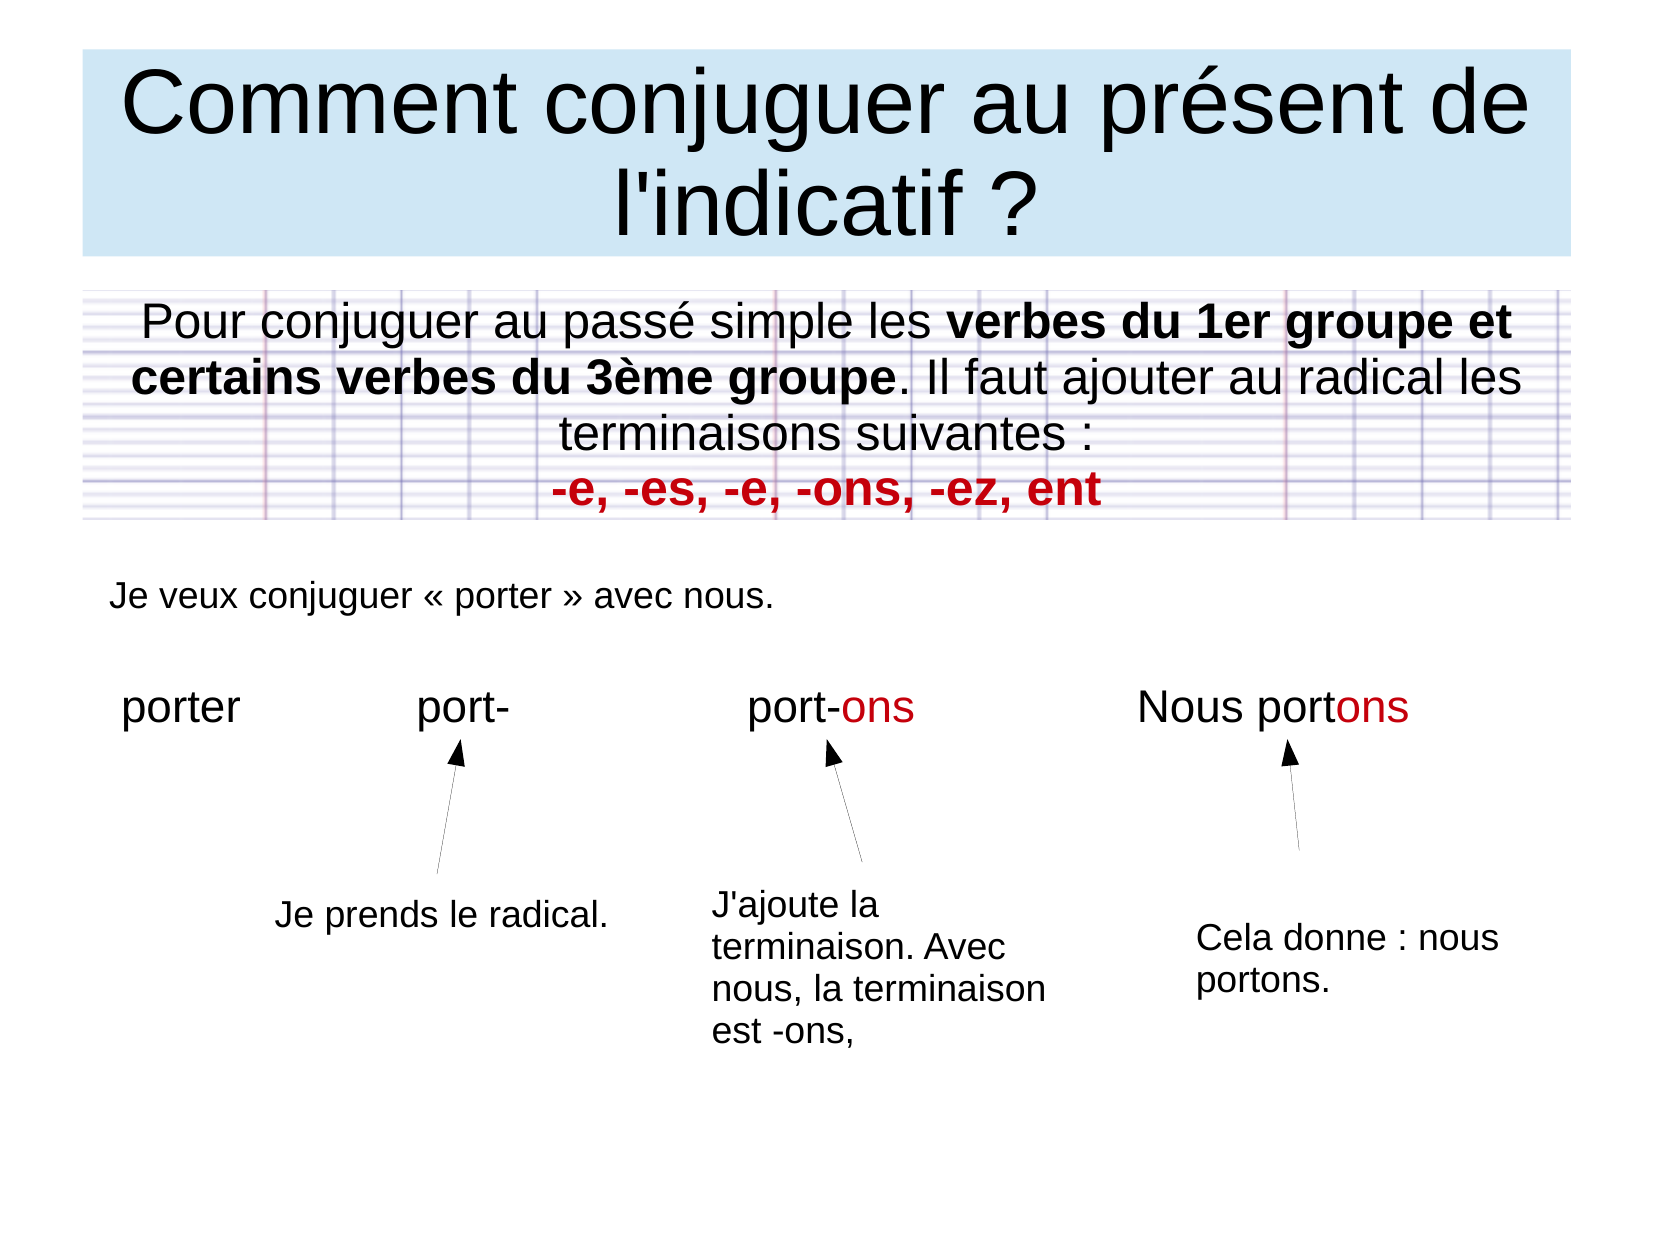

# Comment conjuguer au présent de l'indicatif ?
Pour conjuguer au passé simple les verbes du 1er groupe et certains verbes du 3ème groupe. Il faut ajouter au radical les terminaisons suivantes :
-e, -es, -e, -ons, -ez, ent
Je veux conjuguer « porter » avec nous.
porter
port-
port-ons
Nous portons
J'ajoute la terminaison. Avec nous, la terminaison est -ons,
Je prends le radical.
Cela donne : nous portons.